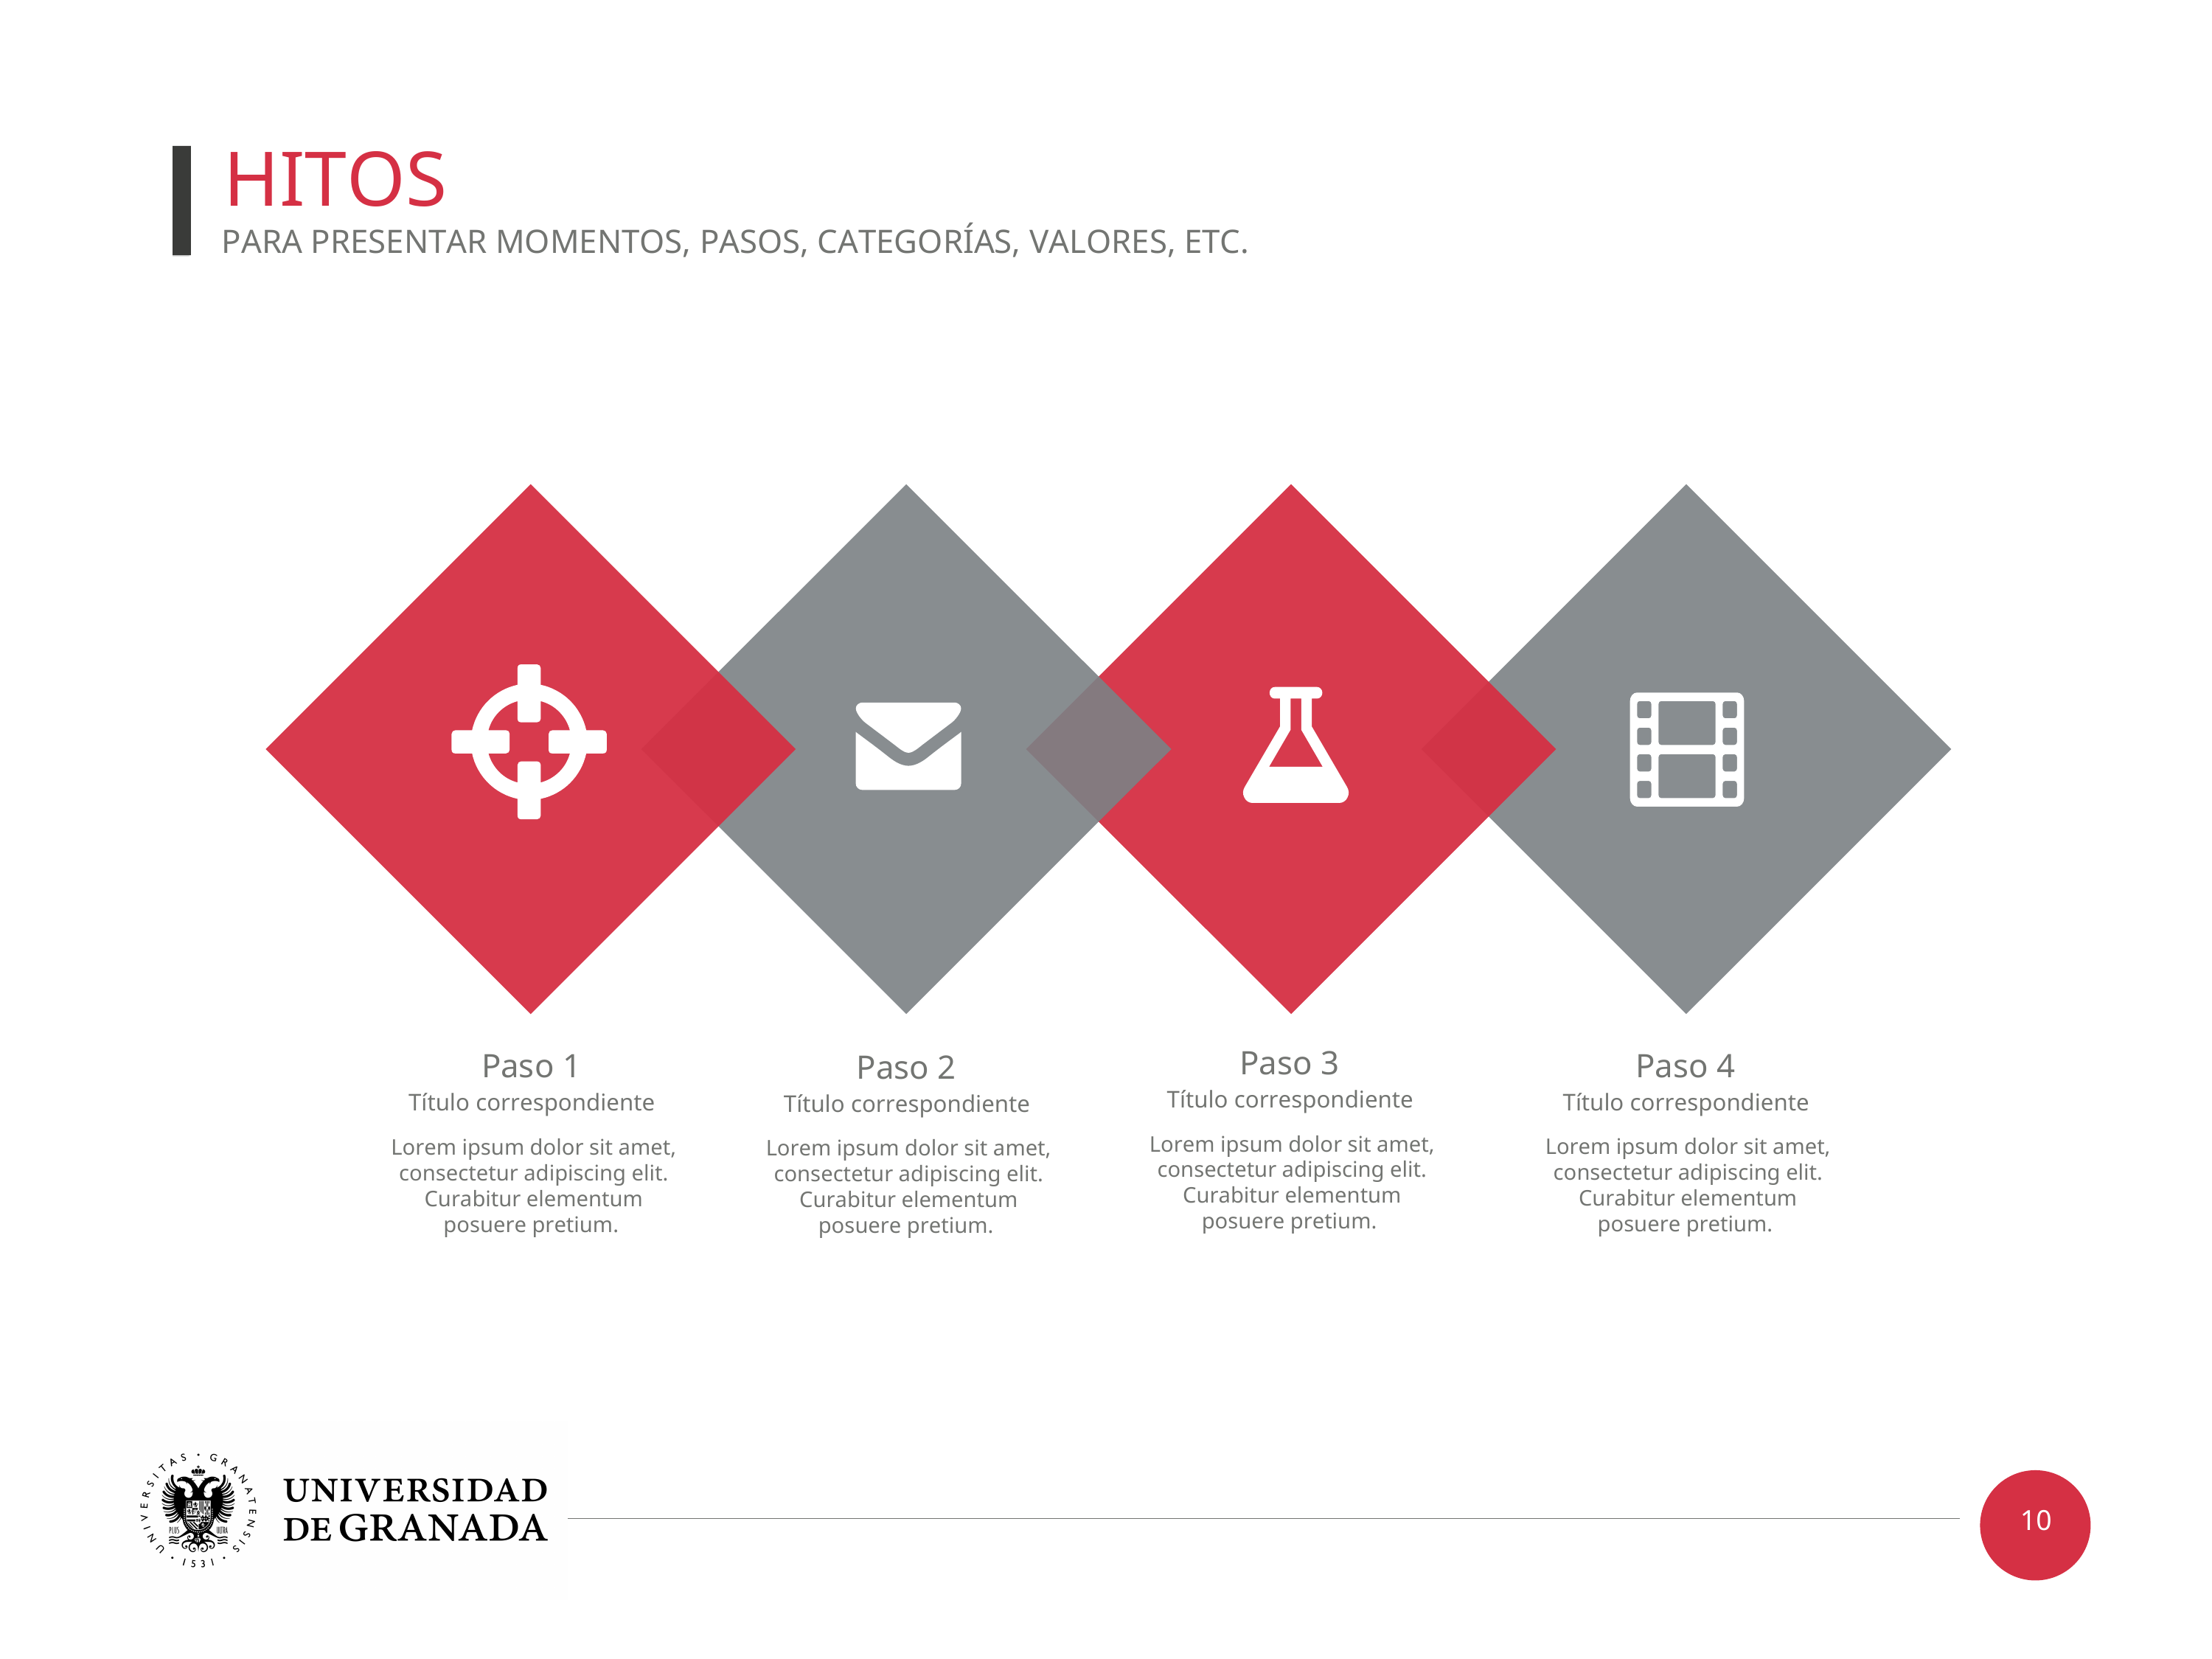

HITOS
PARA PRESENTAR MOMENTOS, PASOS, CATEGORÍAS, VALORES, ETC.
Paso 3
Paso 4
Paso 1
Paso 2
Título correspondiente
Título correspondiente
Título correspondiente
Título correspondiente
Lorem ipsum dolor sit amet, consectetur adipiscing elit. Curabitur elementum posuere pretium.
Lorem ipsum dolor sit amet, consectetur adipiscing elit. Curabitur elementum posuere pretium.
Lorem ipsum dolor sit amet, consectetur adipiscing elit. Curabitur elementum posuere pretium.
Lorem ipsum dolor sit amet, consectetur adipiscing elit. Curabitur elementum posuere pretium.